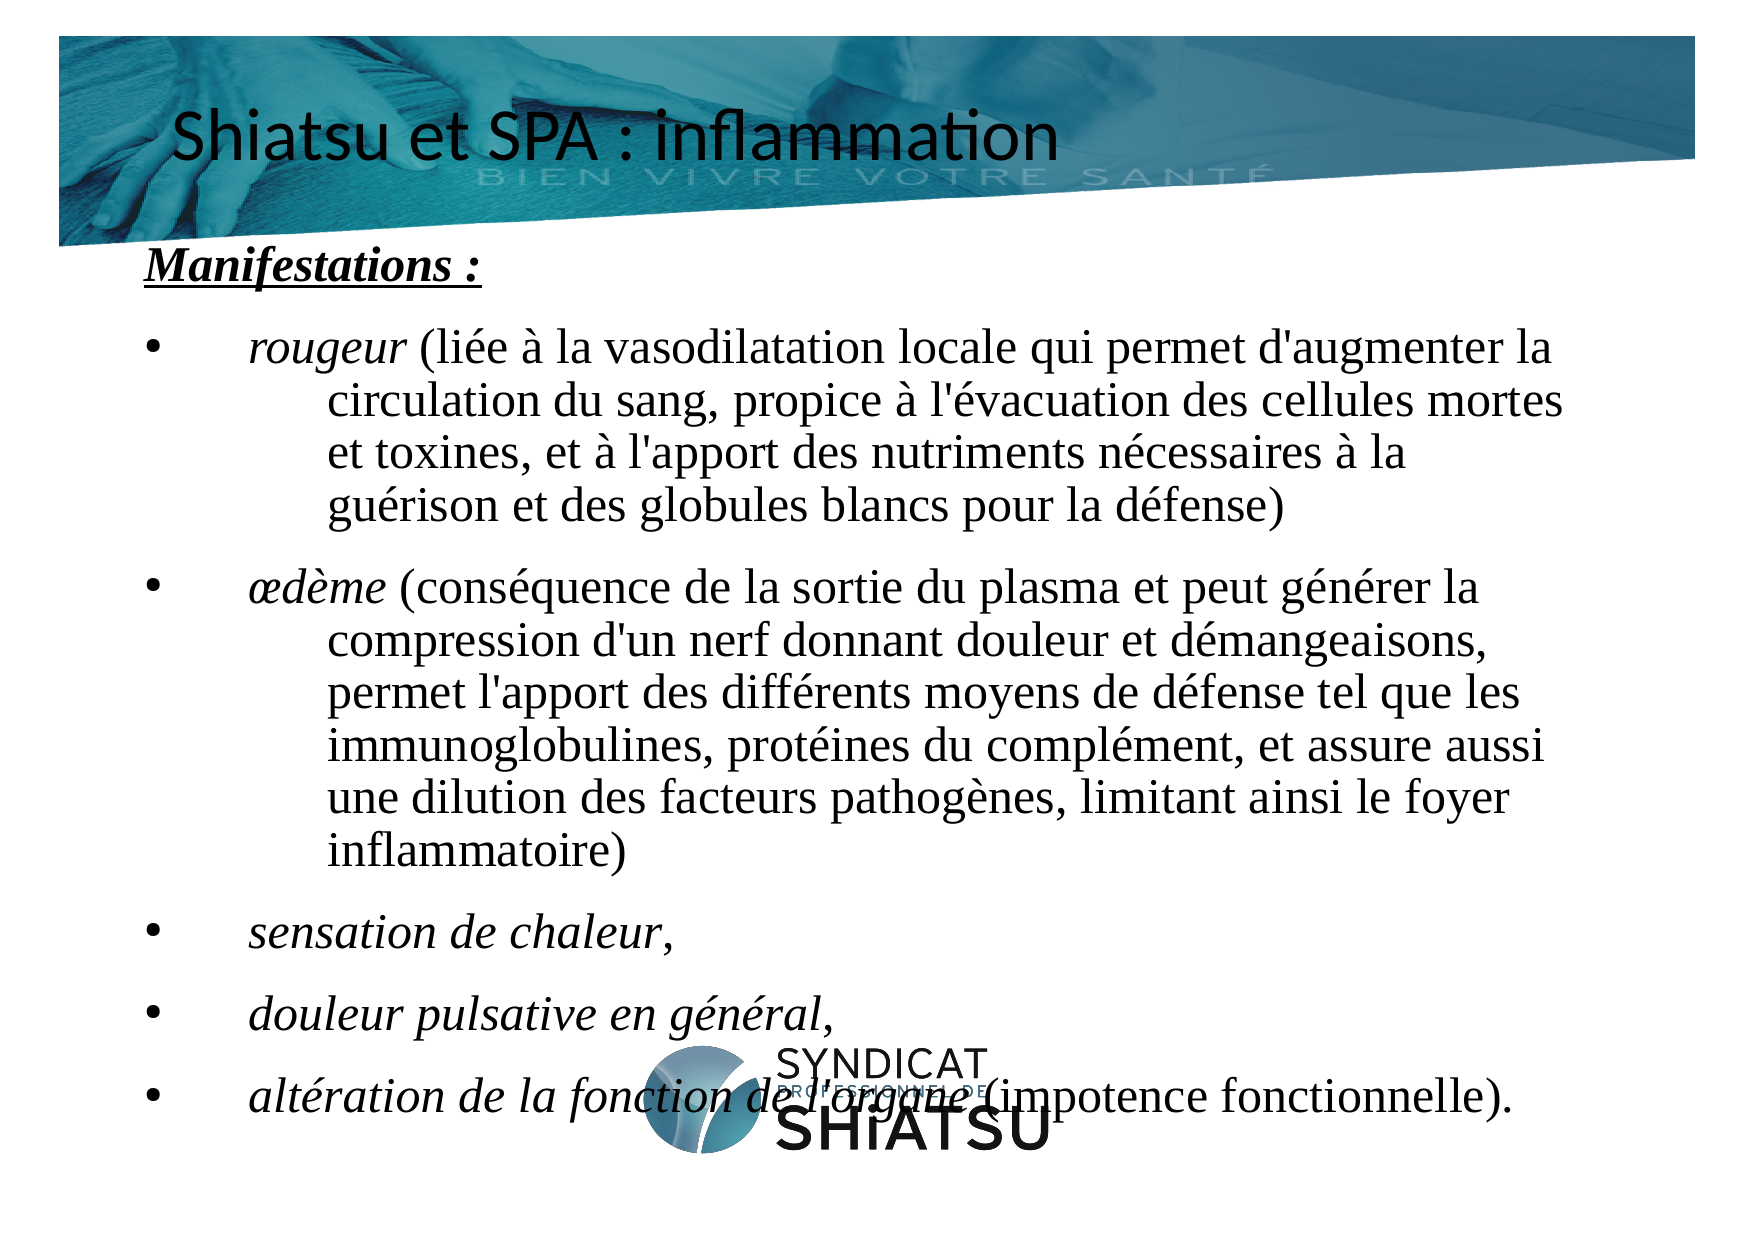

# Shiatsu et SPA : inflammation
Manifestations :
 rougeur (liée à la vasodilatation locale qui permet d'augmenter la circulation du sang, propice à l'évacuation des cellules mortes et toxines, et à l'apport des nutriments nécessaires à la guérison et des globules blancs pour la défense)
 œdème (conséquence de la sortie du plasma et peut générer la compression d'un nerf donnant douleur et démangeaisons, permet l'apport des différents moyens de défense tel que les immunoglobulines, protéines du complément, et assure aussi une dilution des facteurs pathogènes, limitant ainsi le foyer inflammatoire)
 sensation de chaleur,
 douleur pulsative en général,
 altération de la fonction de l'organe (impotence fonctionnelle).